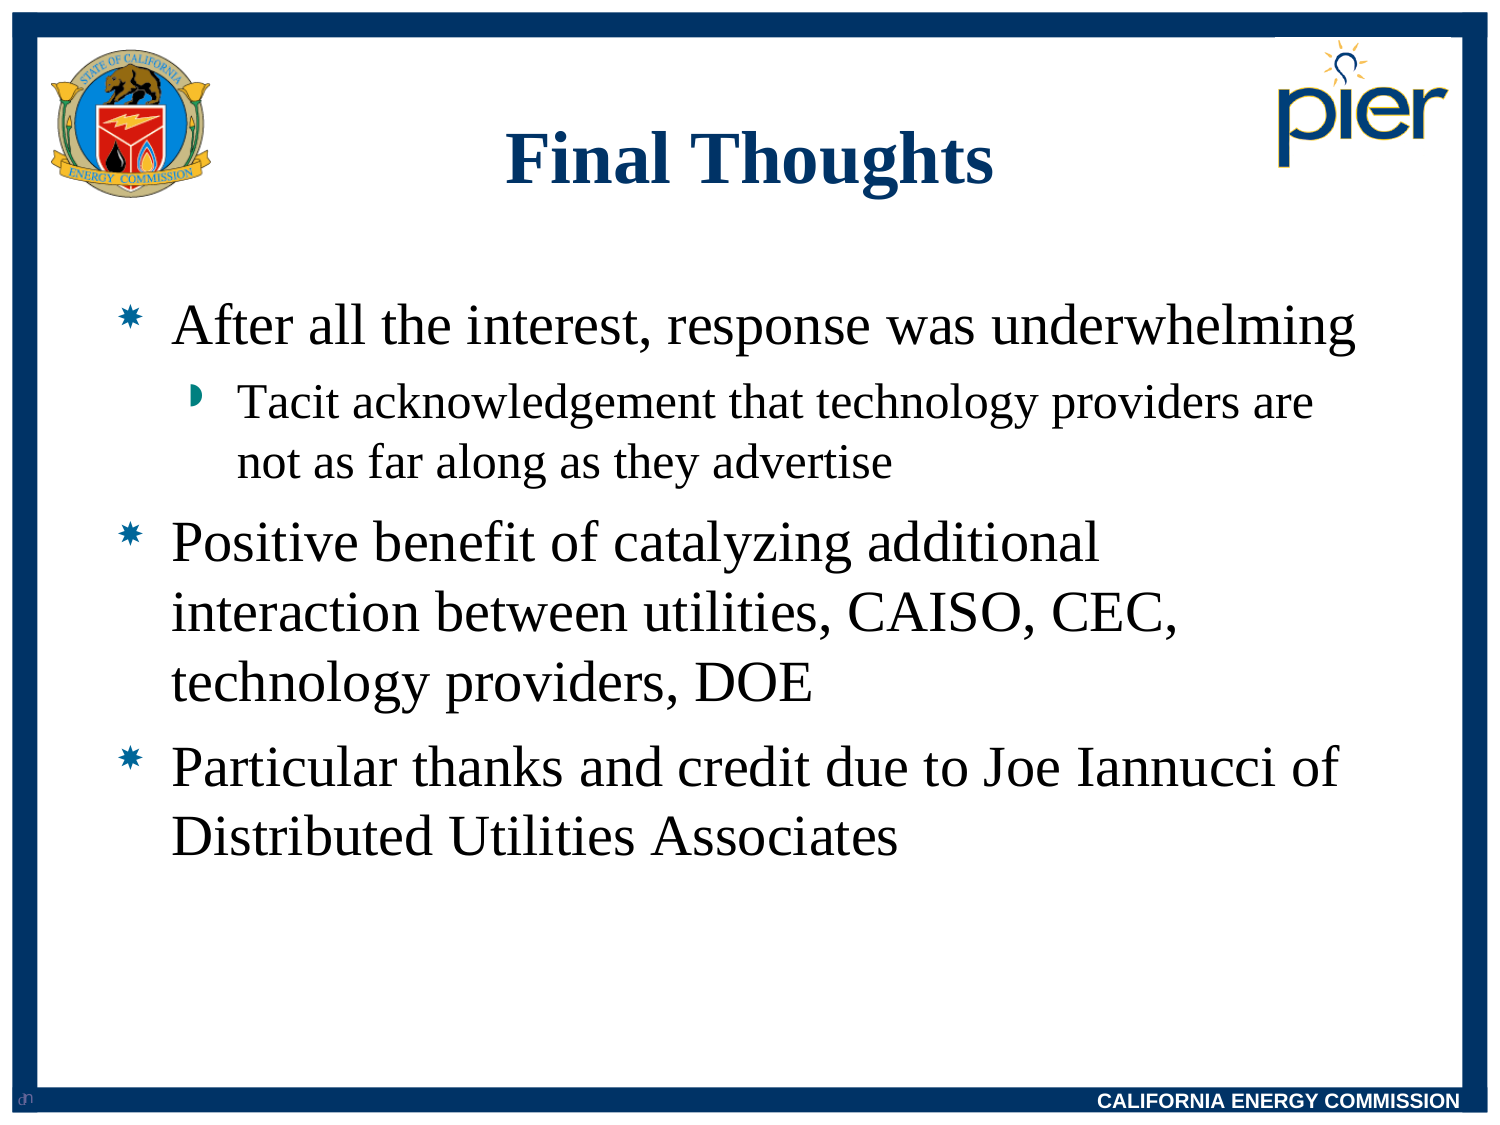

# Final Thoughts
After all the interest, response was underwhelming
Tacit acknowledgement that technology providers are not as far along as they advertise
Positive benefit of catalyzing additional interaction between utilities, CAISO, CEC, technology providers, DOE
Particular thanks and credit due to Joe Iannucci of Distributed Utilities Associates